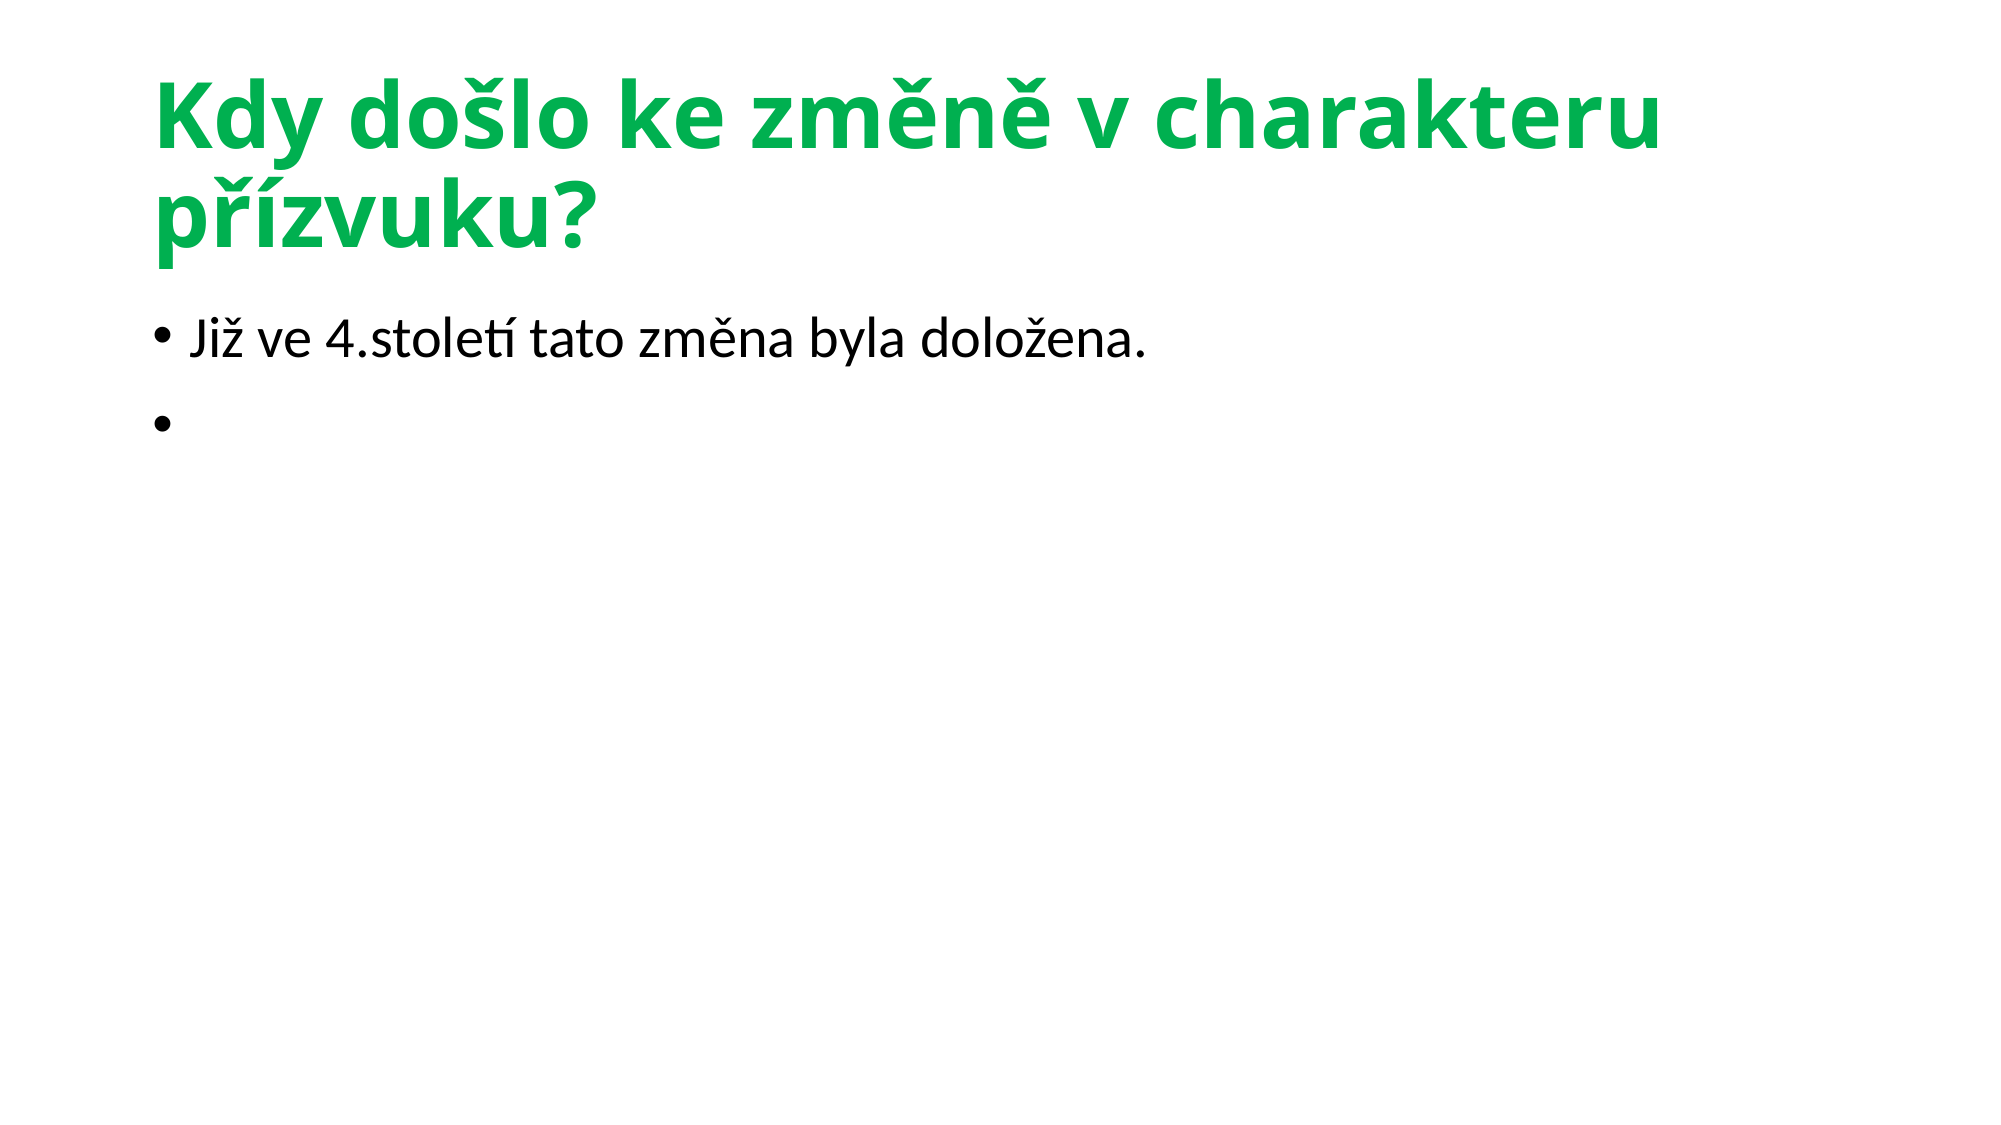

# Kdy došlo ke změně v charakteru přízvuku?
Již ve 4.století tato změna byla doložena.